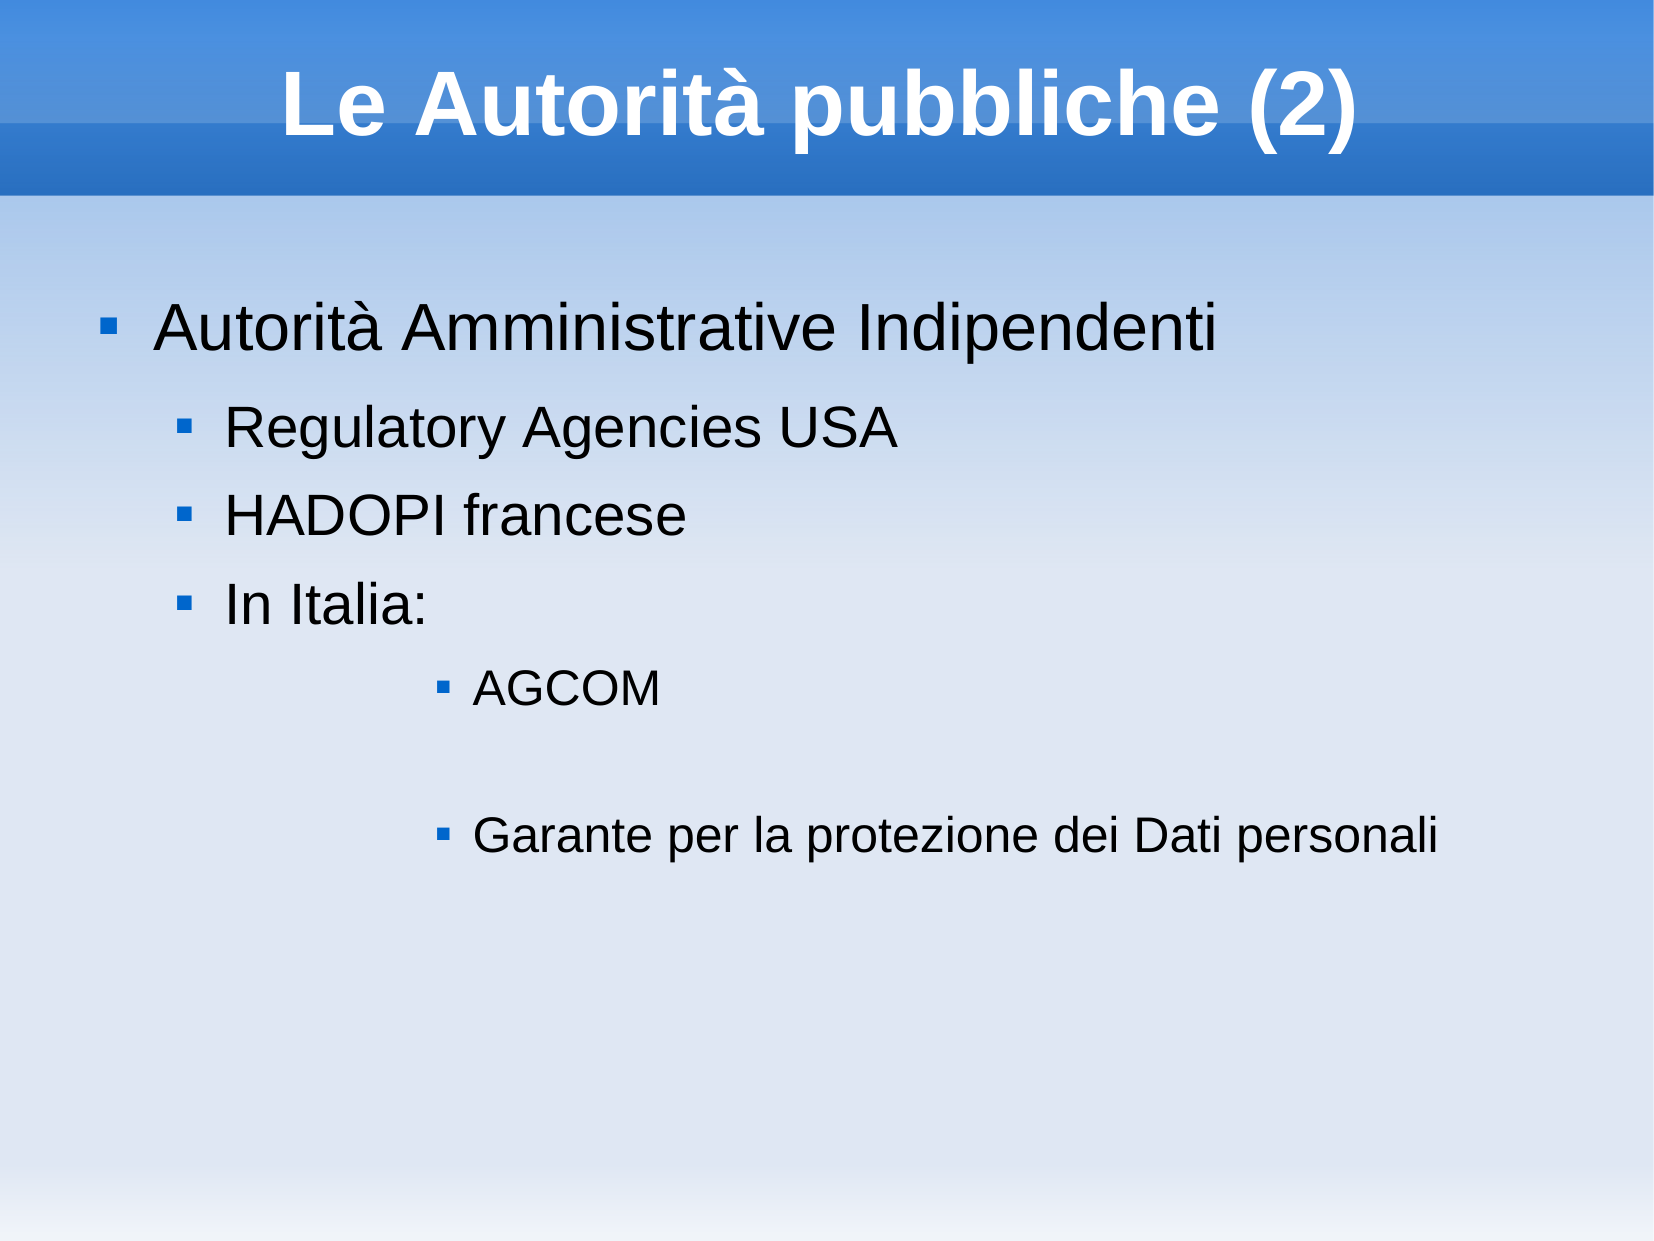

# Le Autorità pubbliche (2)
Autorità Amministrative Indipendenti
Regulatory Agencies USA
HADOPI francese
In Italia:
AGCOM
Garante per la protezione dei Dati personali